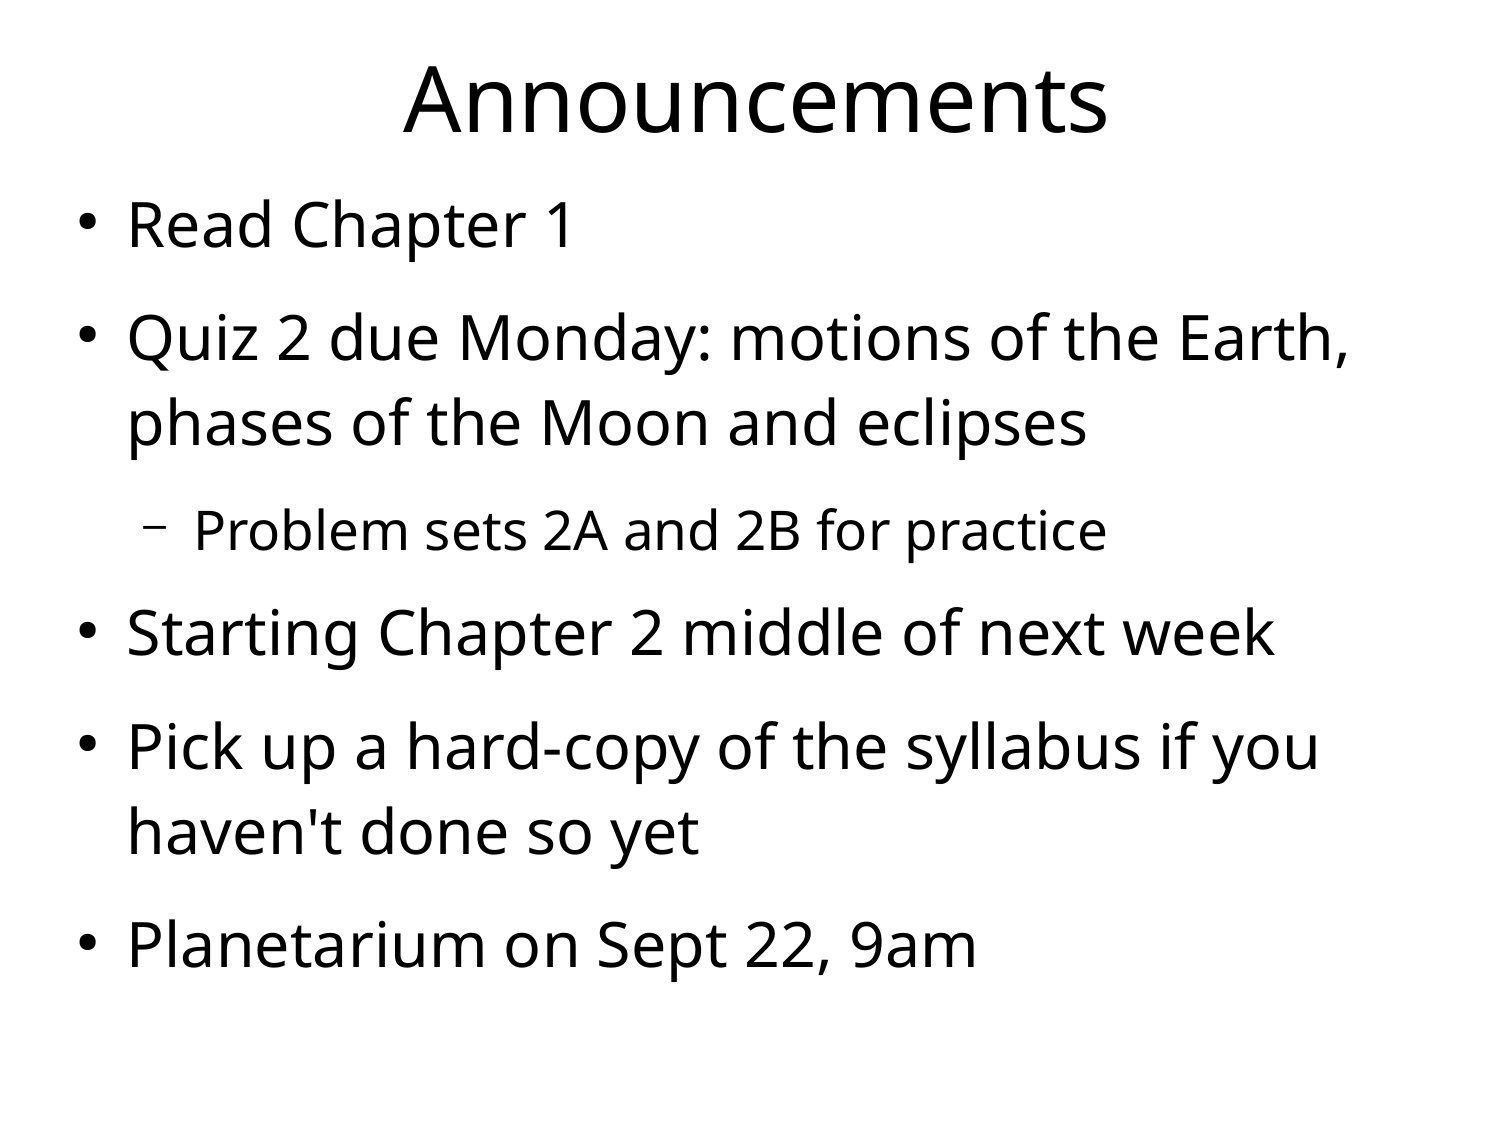

# Announcements
Read Chapter 1
Quiz 2 due Monday: motions of the Earth, phases of the Moon and eclipses
Problem sets 2A and 2B for practice
Starting Chapter 2 middle of next week
Pick up a hard-copy of the syllabus if you haven't done so yet
Planetarium on Sept 22, 9am